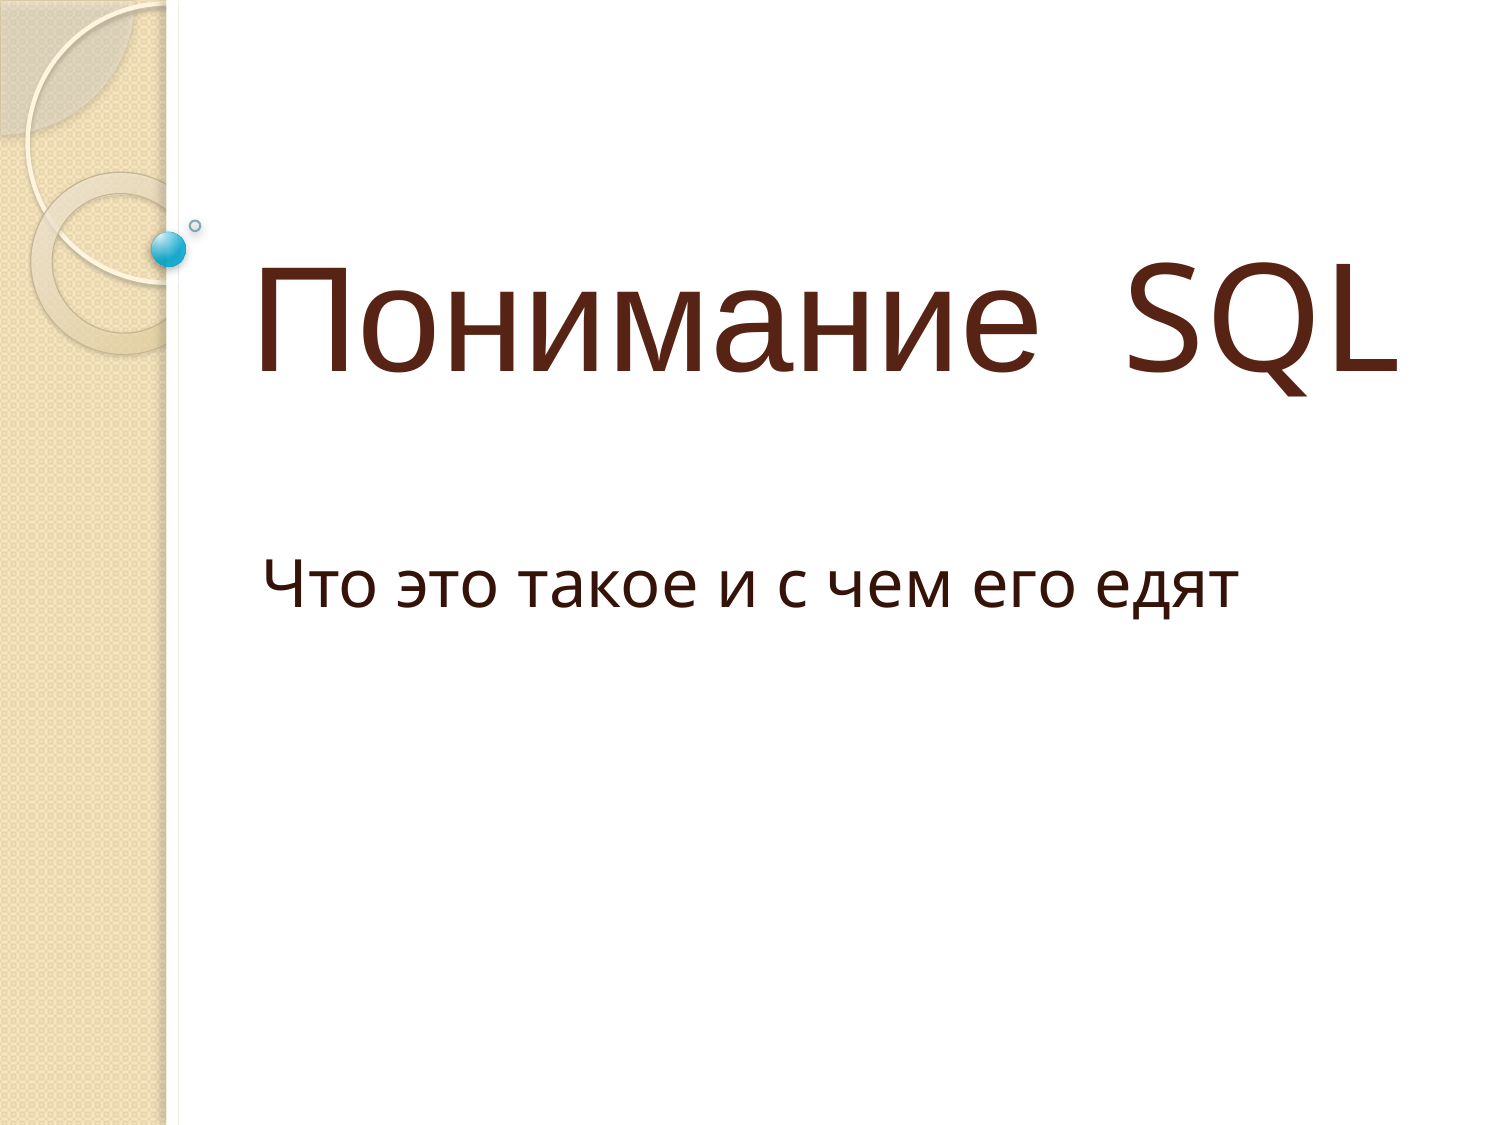

# Понимание SQL
Что это такое и с чем его едят